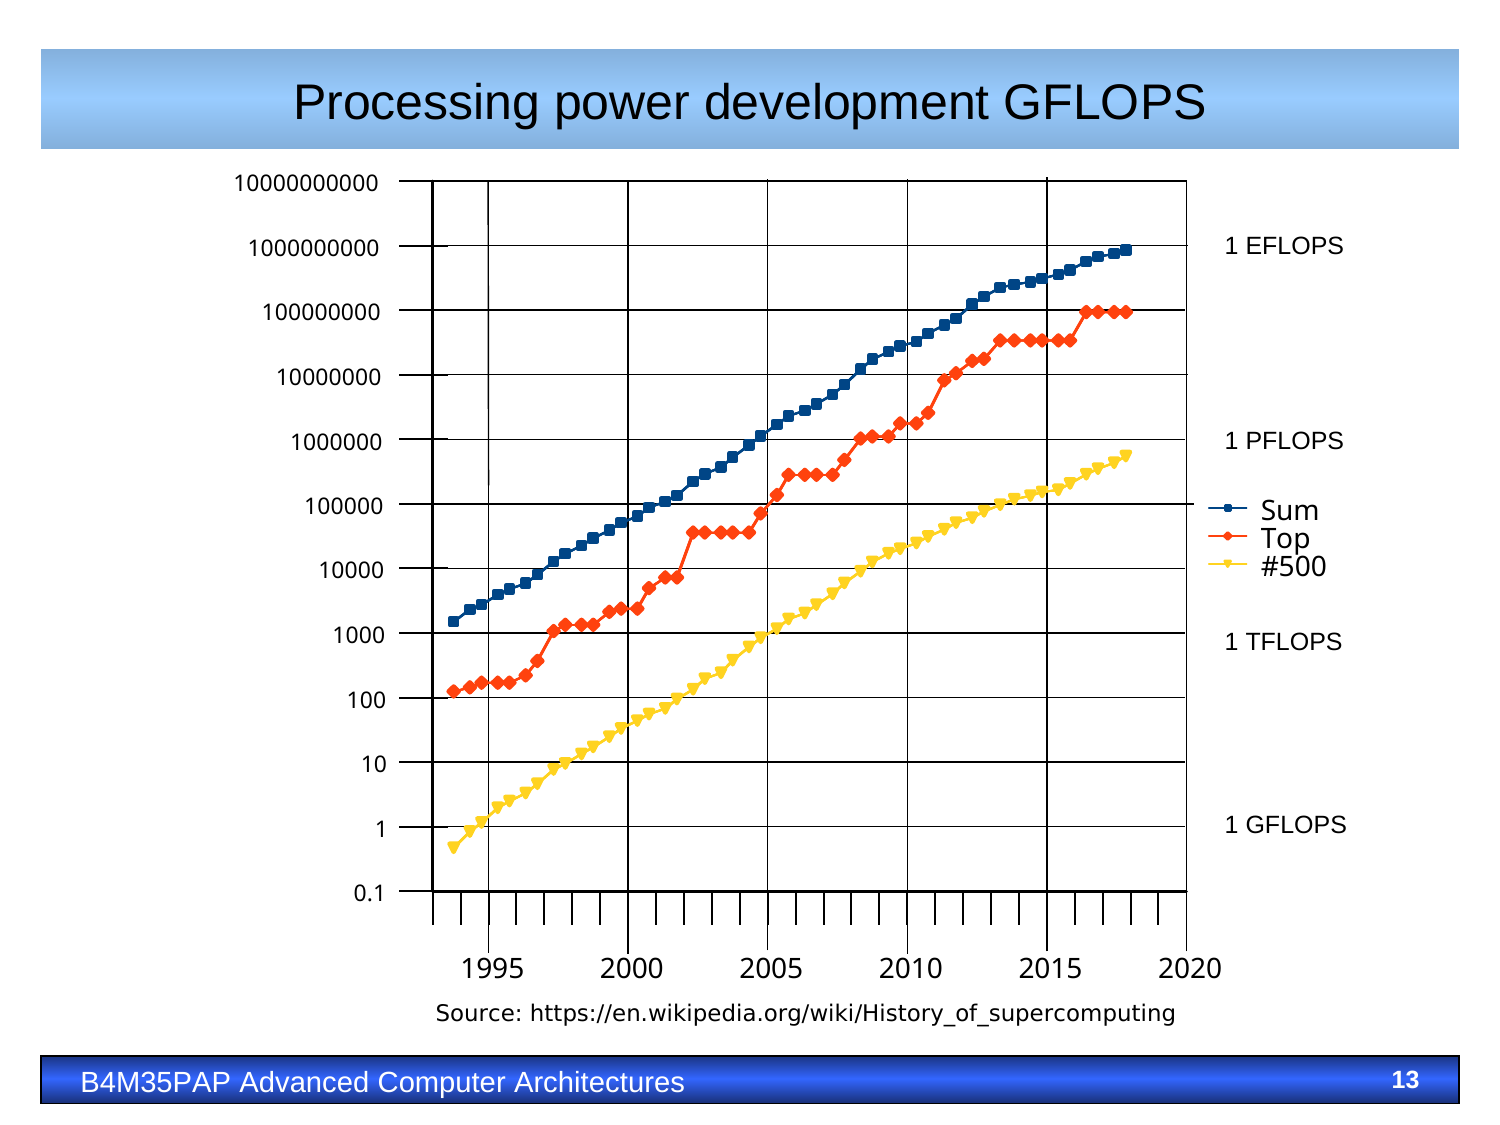

# Processing power development GFLOPS
10000000000
1 EFLOPS
1000000000
100000000
10000000
1 PFLOPS
1000000
100000
Sum
Top
#500
10000
1 TFLOPS
1000
100
10
1 GFLOPS
1
0.1
1995
2000
2005
2010
2015
2020
Source: https://en.wikipedia.org/wiki/History_of_supercomputing